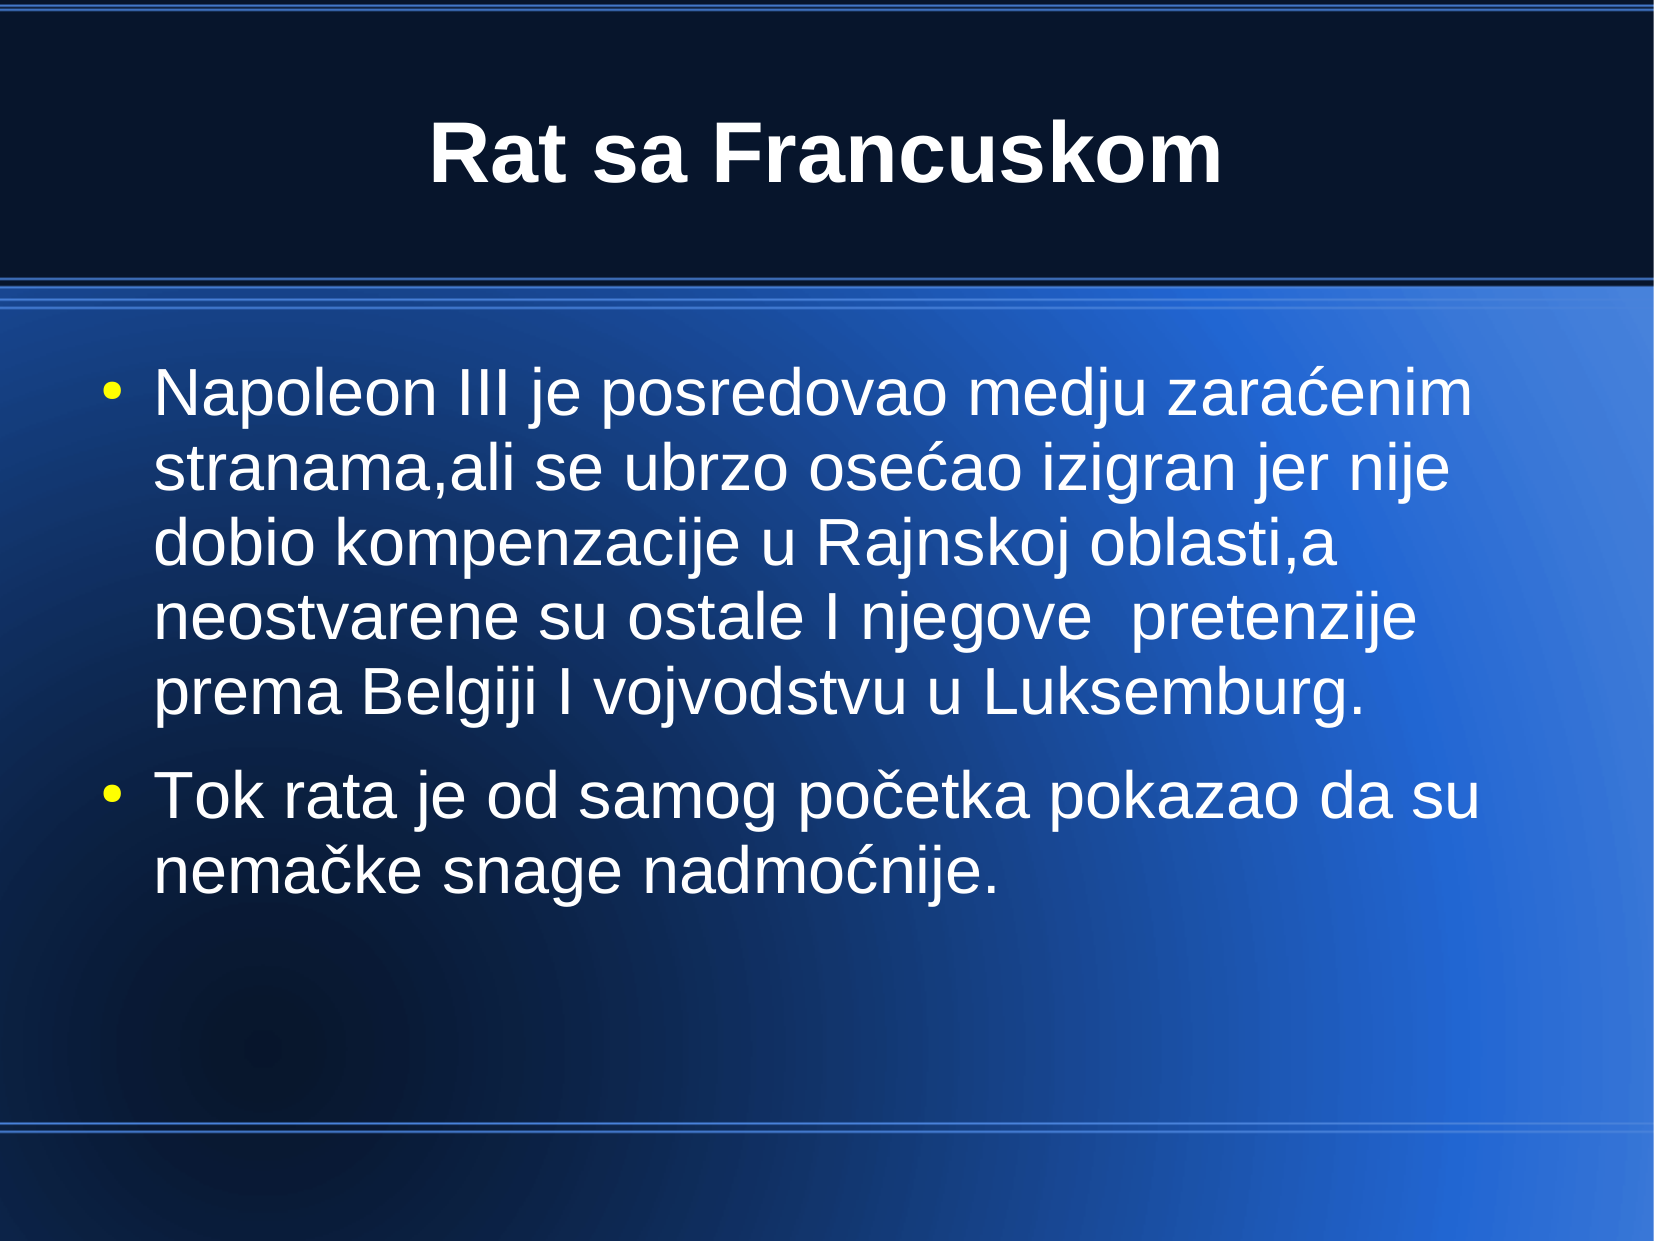

# Rat sa Francuskom
Napoleon III je posredovao medju zaraćenim stranama,ali se ubrzo osećao izigran jer nije dobio kompenzacije u Rajnskoj oblasti,a neostvarene su ostale I njegove pretenzije prema Belgiji I vojvodstvu u Luksemburg.
Tok rata je od samog početka pokazao da su nemačke snage nadmoćnije.